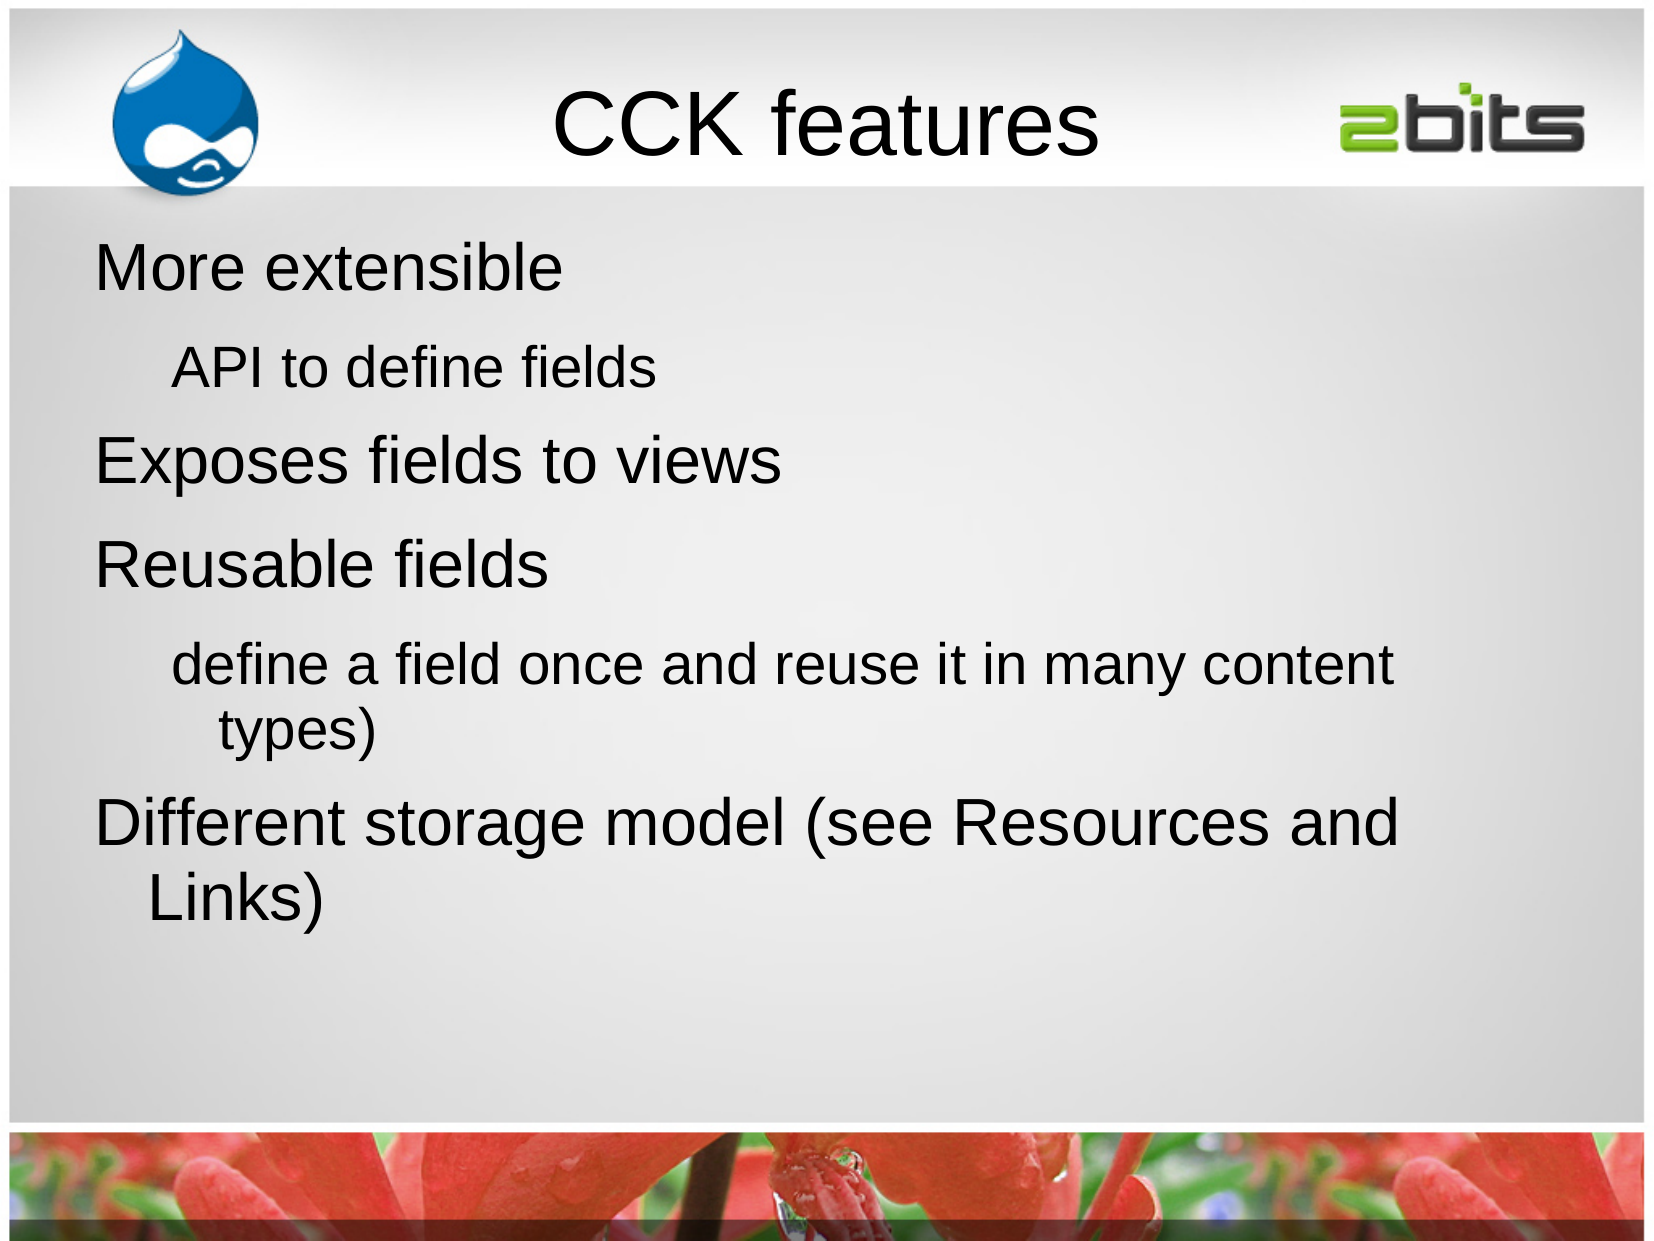

# CCK features
More extensible
API to define fields
Exposes fields to views
Reusable fields
define a field once and reuse it in many content types)
Different storage model (see Resources and Links)